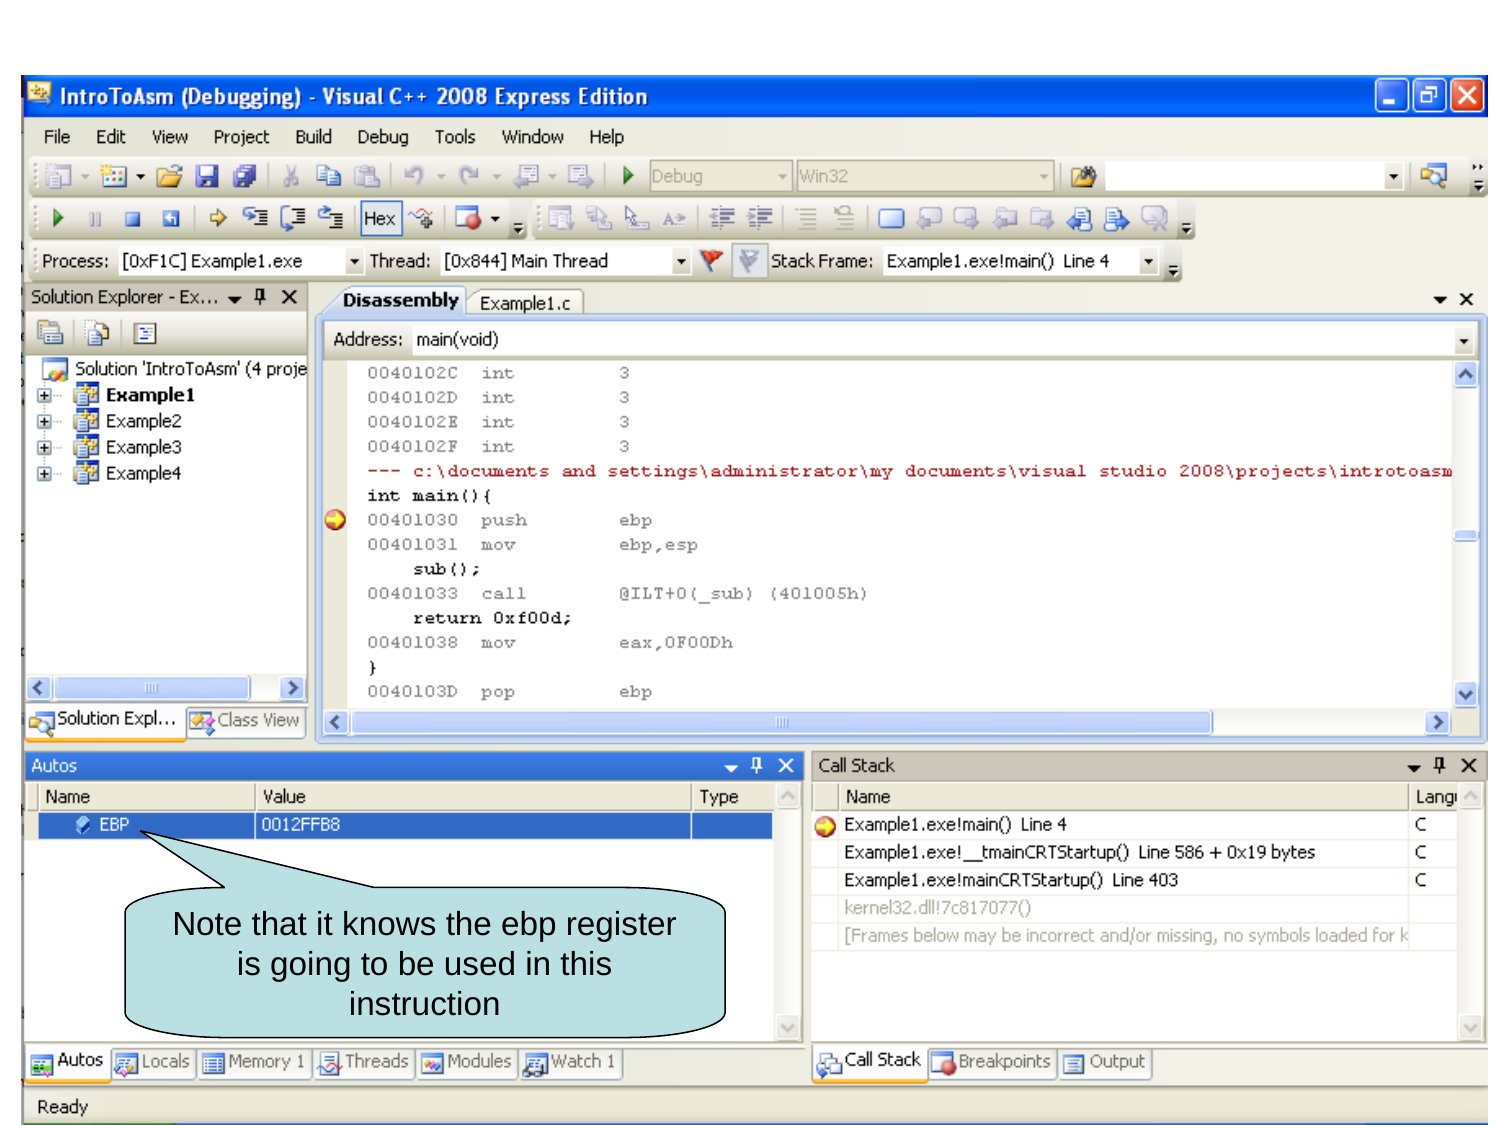

# Watching registers
Note that it knows the ebp register is going to be used in this instruction